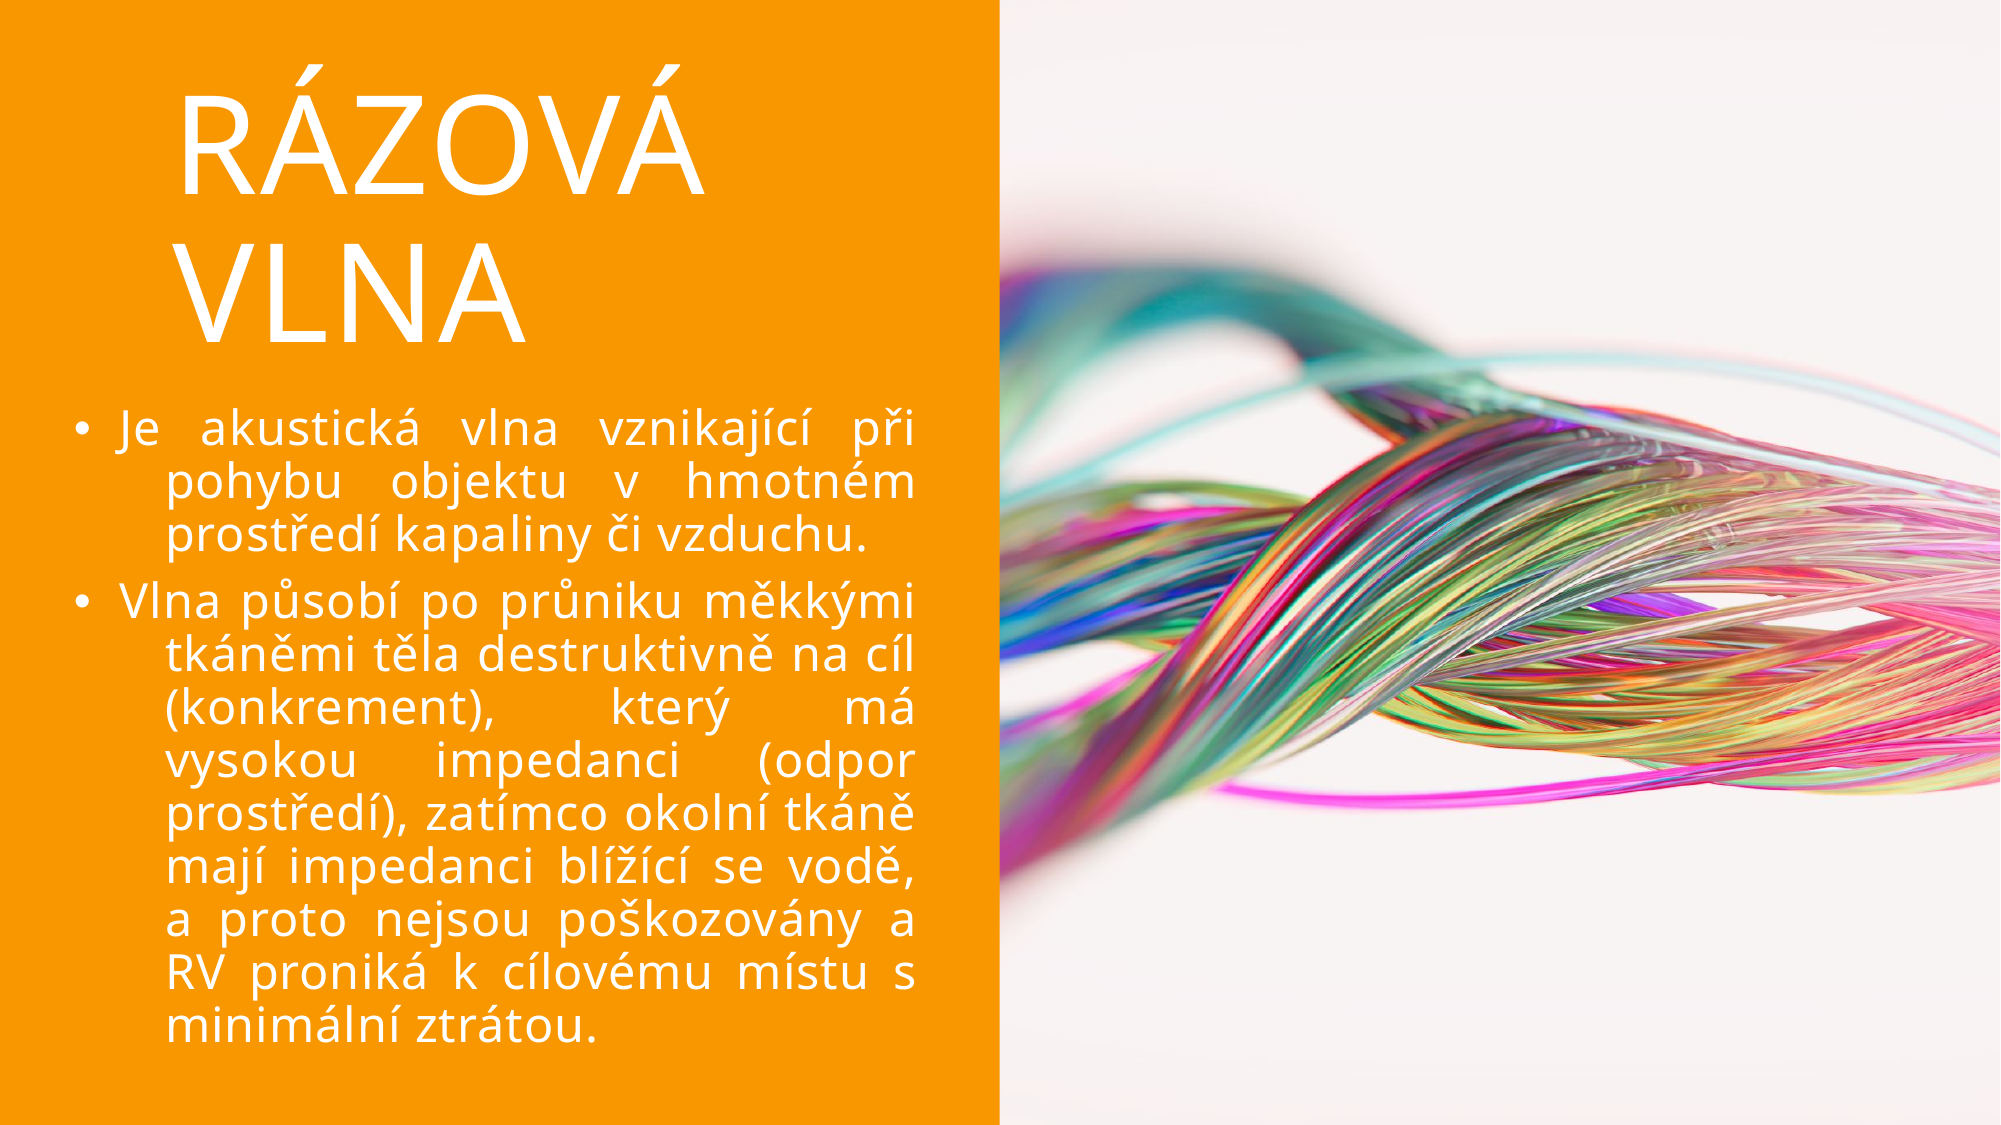

# RÁZOVÁ VLNA
Je akustická vlna vznikající při pohybu objektu v hmotném prostředí kapaliny či vzduchu.
Vlna působí po průniku měkkými tkáněmi těla destruktivně na cíl (konkrement), který má vysokou impedanci (odpor prostředí), zatímco okolní tkáně mají impedanci blížící se vodě, a proto nejsou poškozovány a RV proniká k cílovému místu s minimální ztrátou.